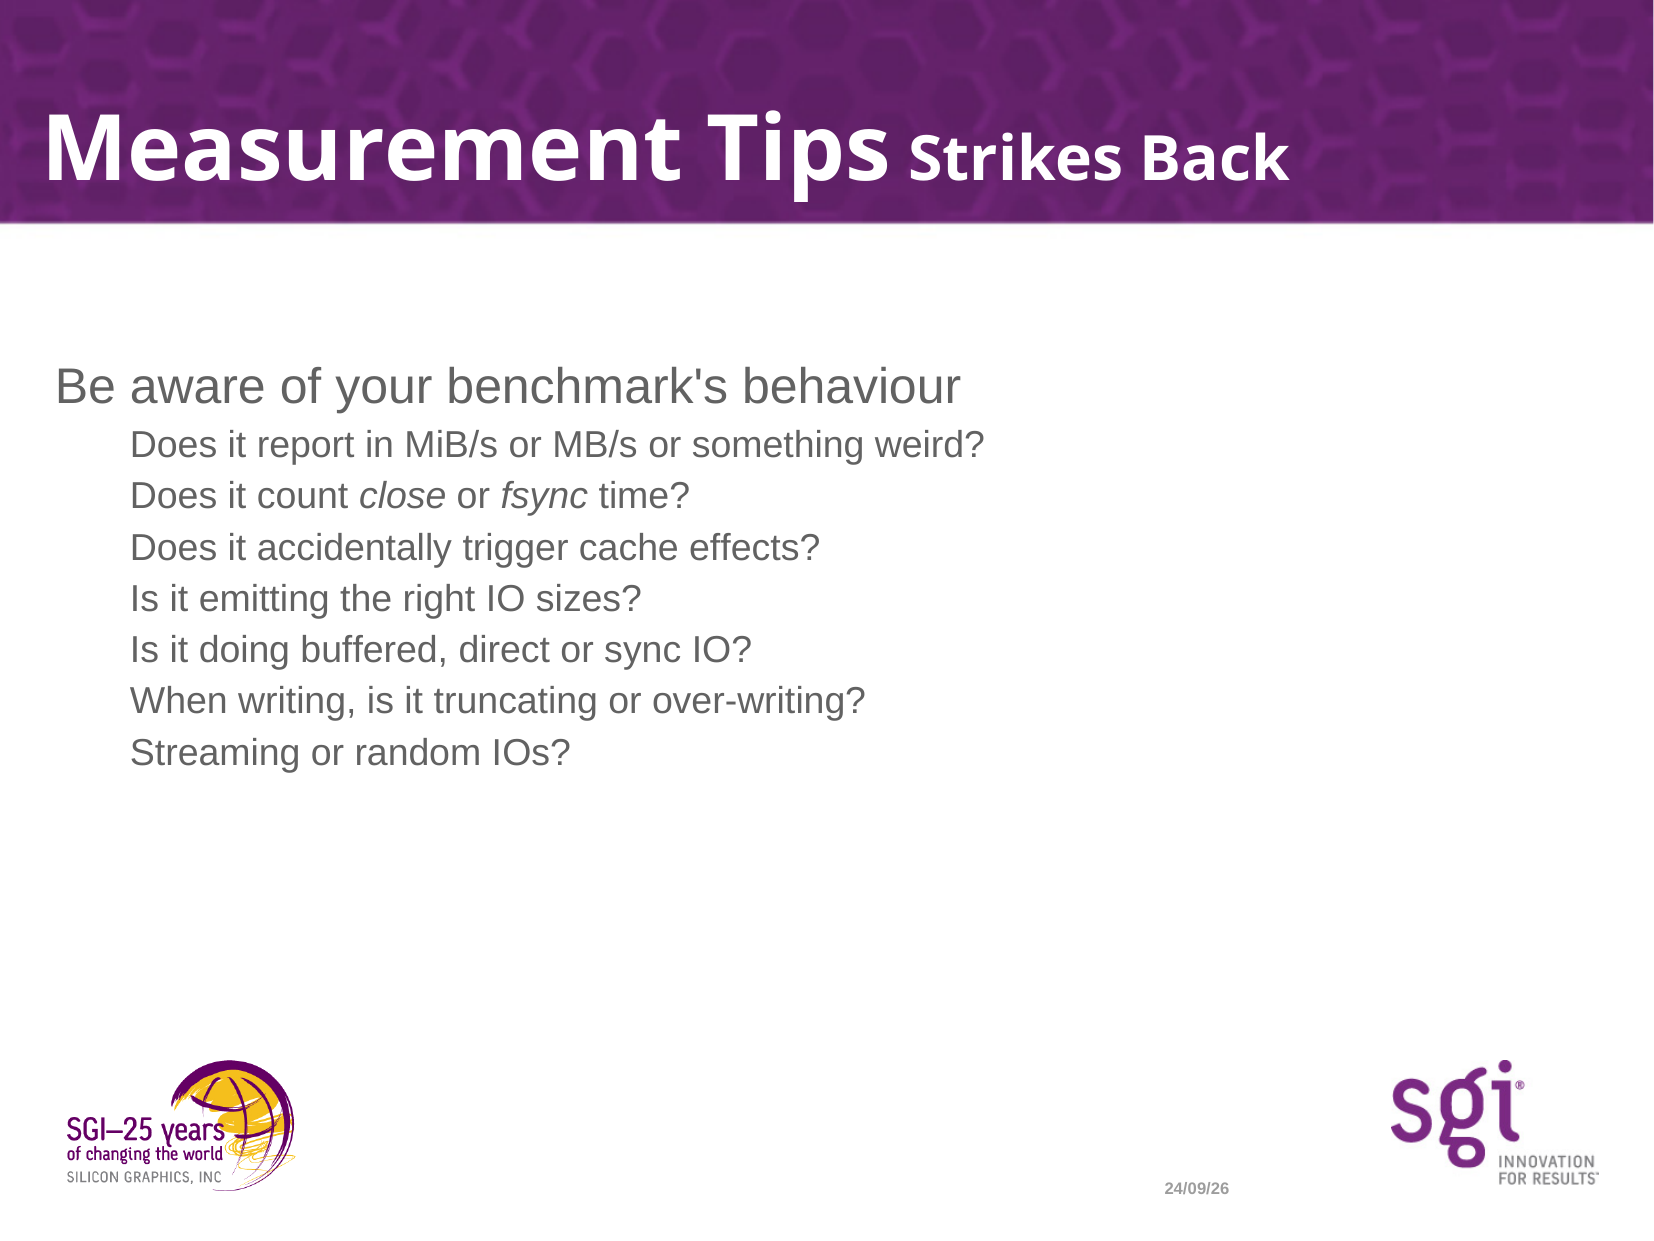

# Measurement Tips Strikes Back
Be aware of your benchmark's behaviour
Does it report in MiB/s or MB/s or something weird?
Does it count close or fsync time?
Does it accidentally trigger cache effects?
Is it emitting the right IO sizes?
Is it doing buffered, direct or sync IO?
When writing, is it truncating or over-writing?
Streaming or random IOs?